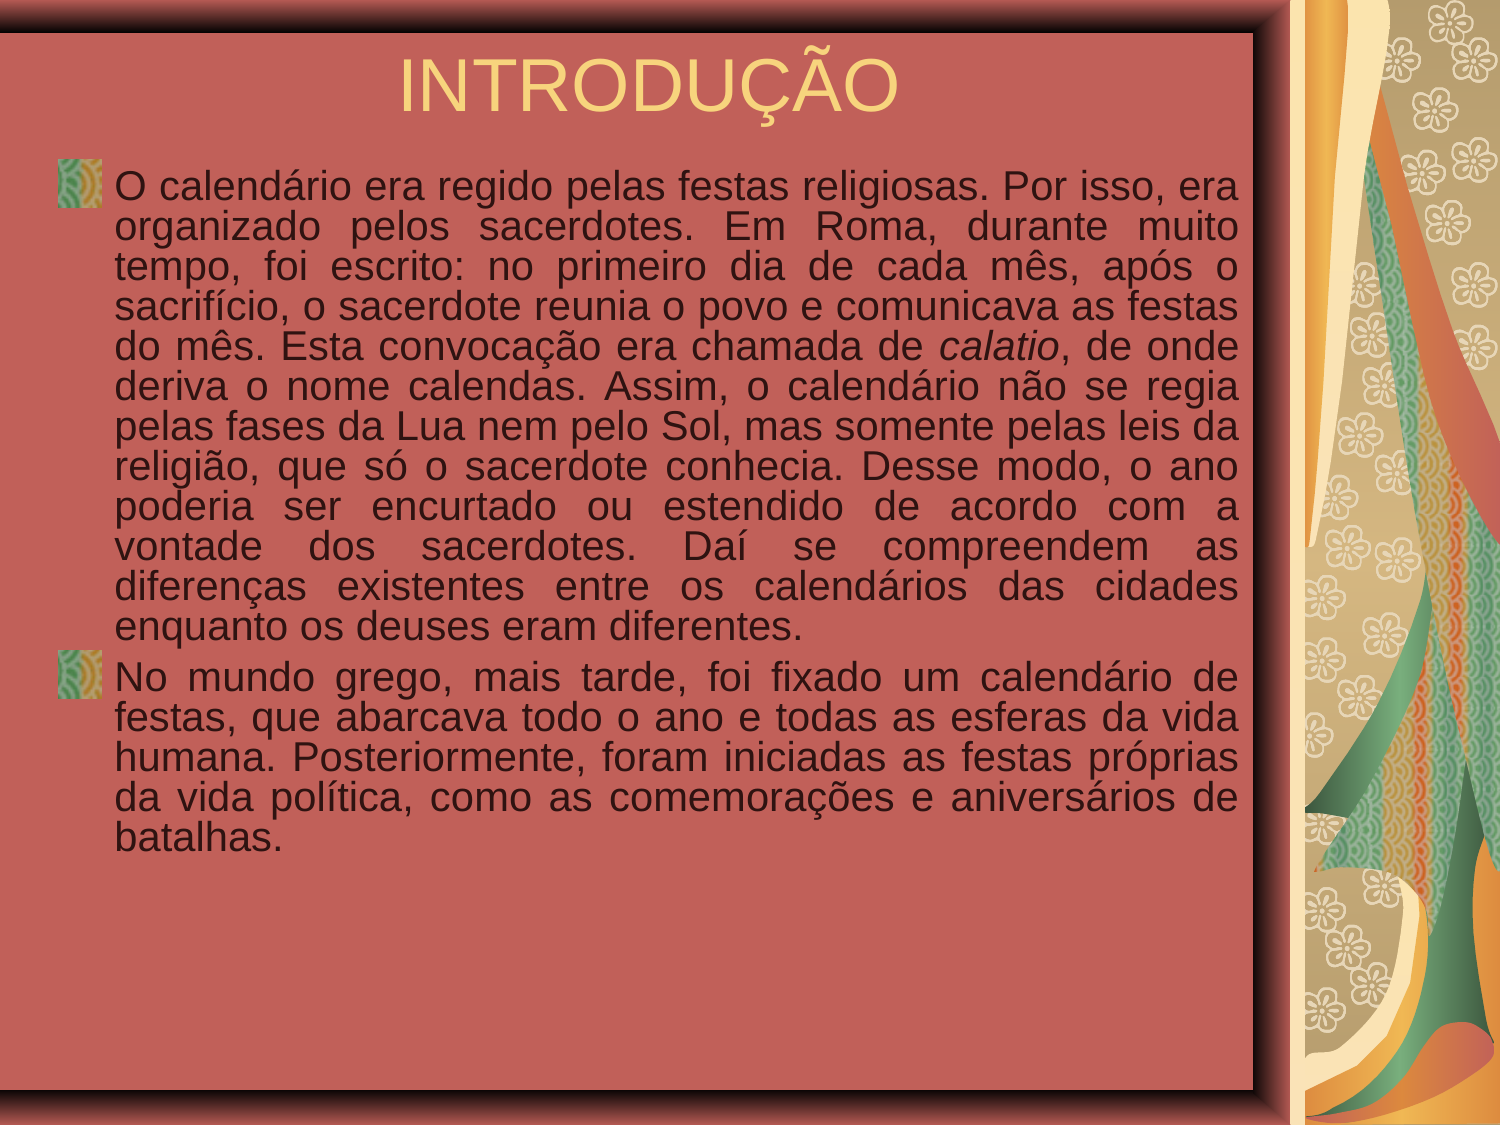

# INTRODUÇÃO
O calendário era regido pelas festas religiosas. Por isso, era organizado pelos sacerdotes. Em Roma, durante muito tempo, foi escrito: no primeiro dia de cada mês, após o sacrifício, o sacerdote reunia o povo e comunicava as festas do mês. Esta convocação era chamada de calatio, de onde deriva o nome calendas. Assim, o calendário não se regia pelas fases da Lua nem pelo Sol, mas somente pelas leis da religião, que só o sacerdote conhecia. Desse modo, o ano poderia ser encurtado ou estendido de acordo com a vontade dos sacerdotes. Daí se compreendem as diferenças existentes entre os calendários das cidades enquanto os deuses eram diferentes.
No mundo grego, mais tarde, foi fixado um calendário de festas, que abarcava todo o ano e todas as esferas da vida humana. Posteriormente, foram iniciadas as festas próprias da vida política, como as comemorações e aniversários de batalhas.